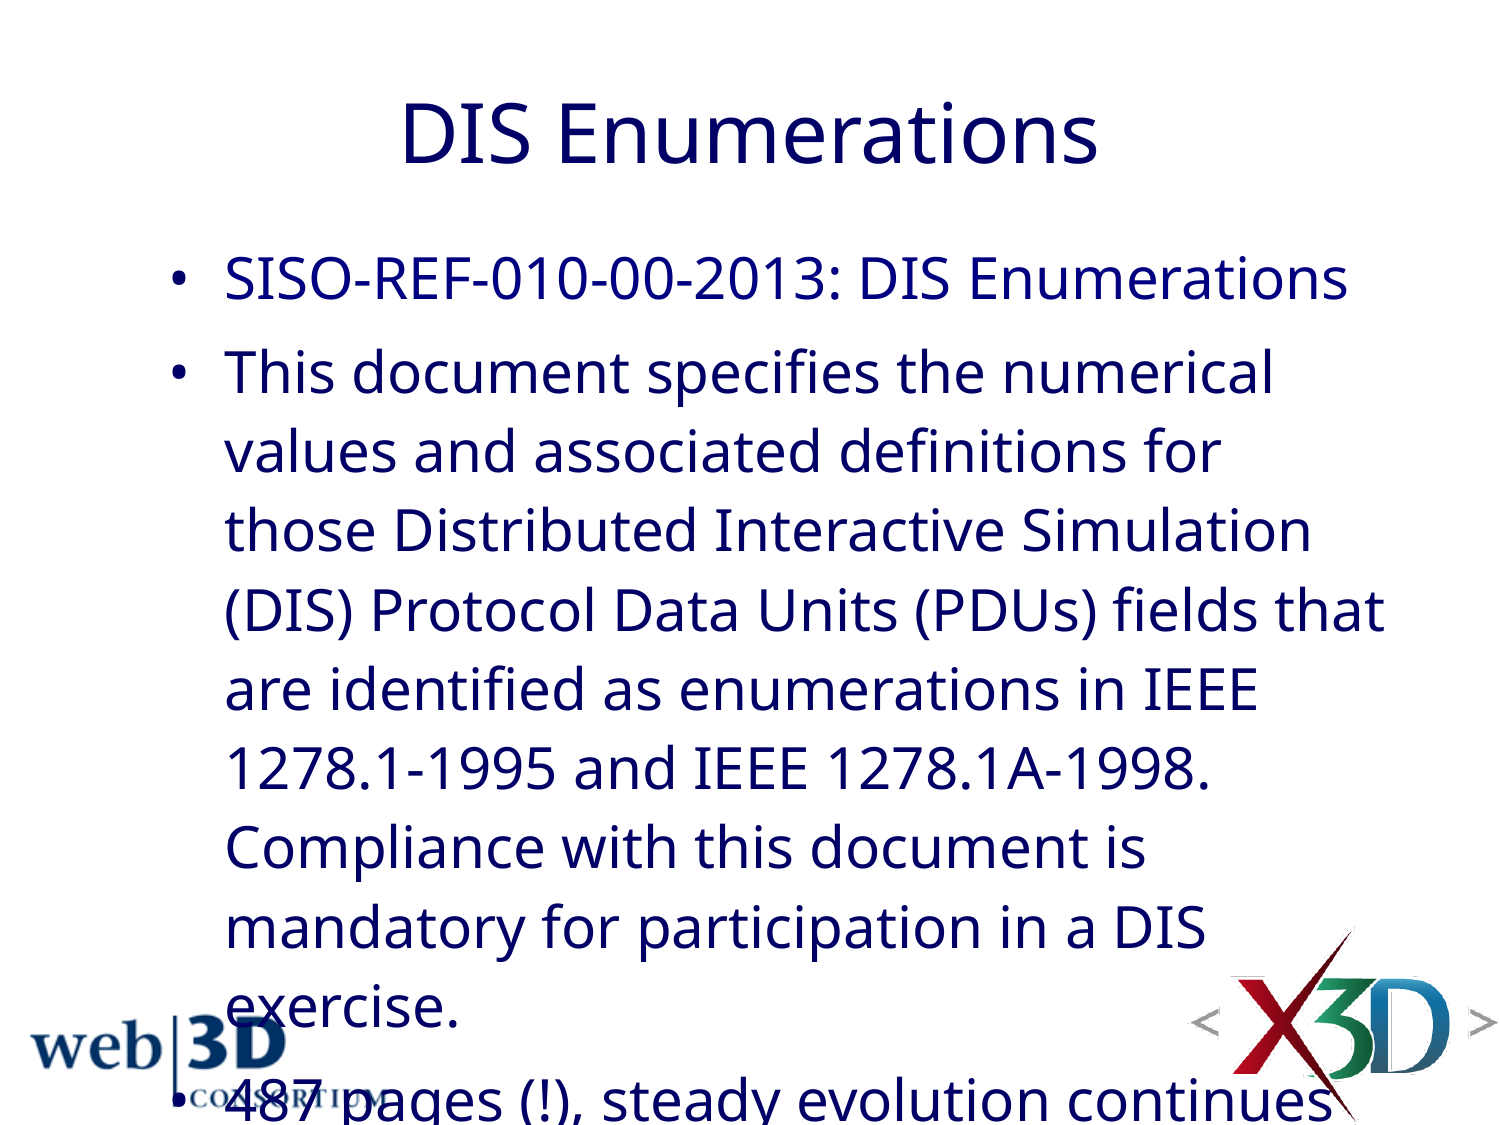

# DIS Enumerations
SISO-REF-010-00-2013: DIS Enumerations
This document specifies the numerical values and associated definitions for those Distributed Interactive Simulation (DIS) Protocol Data Units (PDUs) fields that are identified as enumerations in IEEE 1278.1-1995 and IEEE 1278.1A-1998. Compliance with this document is mandatory for participation in a DIS exercise.
487 pages (!), steady evolution continues